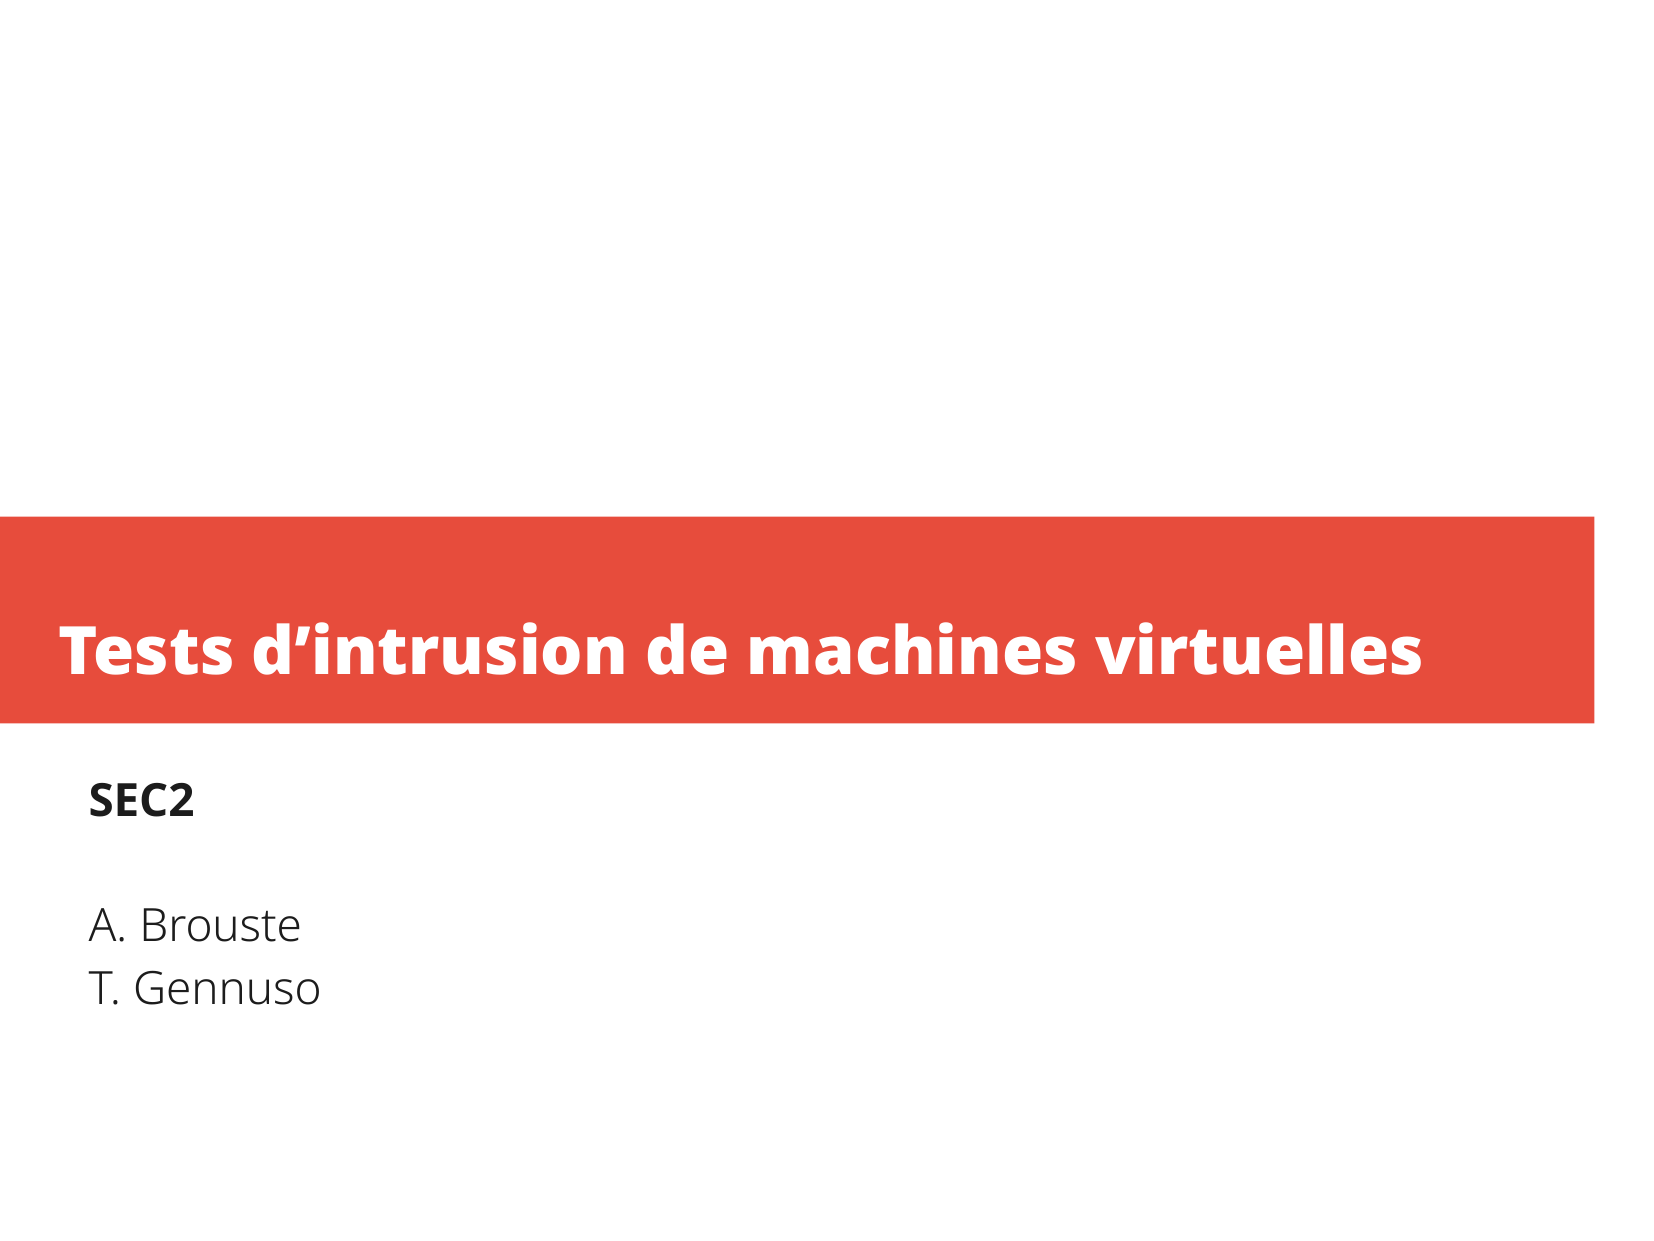

# Tests d’intrusion de machines virtuelles
SEC2
A. Brouste
T. Gennuso